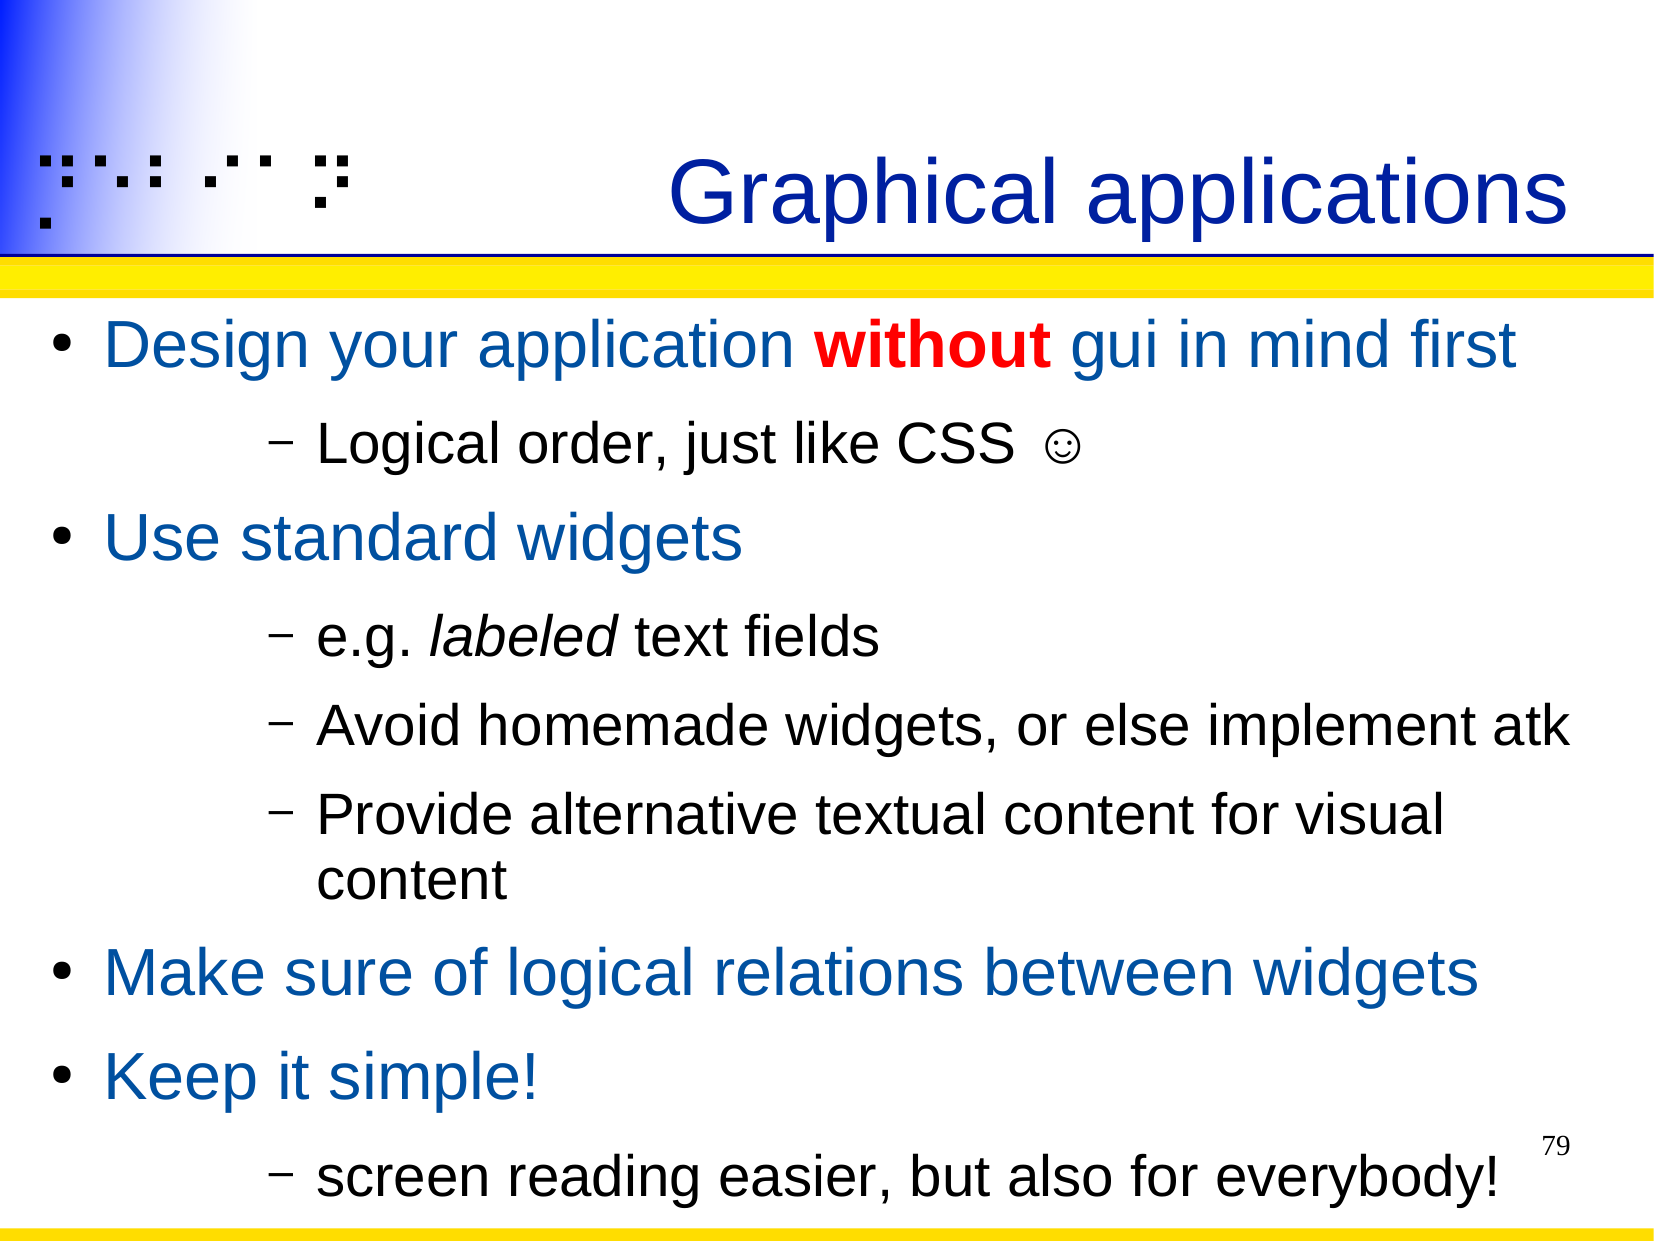

# Graphical applications
Design your application without gui in mind first
Logical order, just like CSS ☺
Use standard widgets
e.g. labeled text fields
Avoid homemade widgets, or else implement atk
Provide alternative textual content for visual content
Make sure of logical relations between widgets
Keep it simple!
screen reading easier, but also for everybody!
79